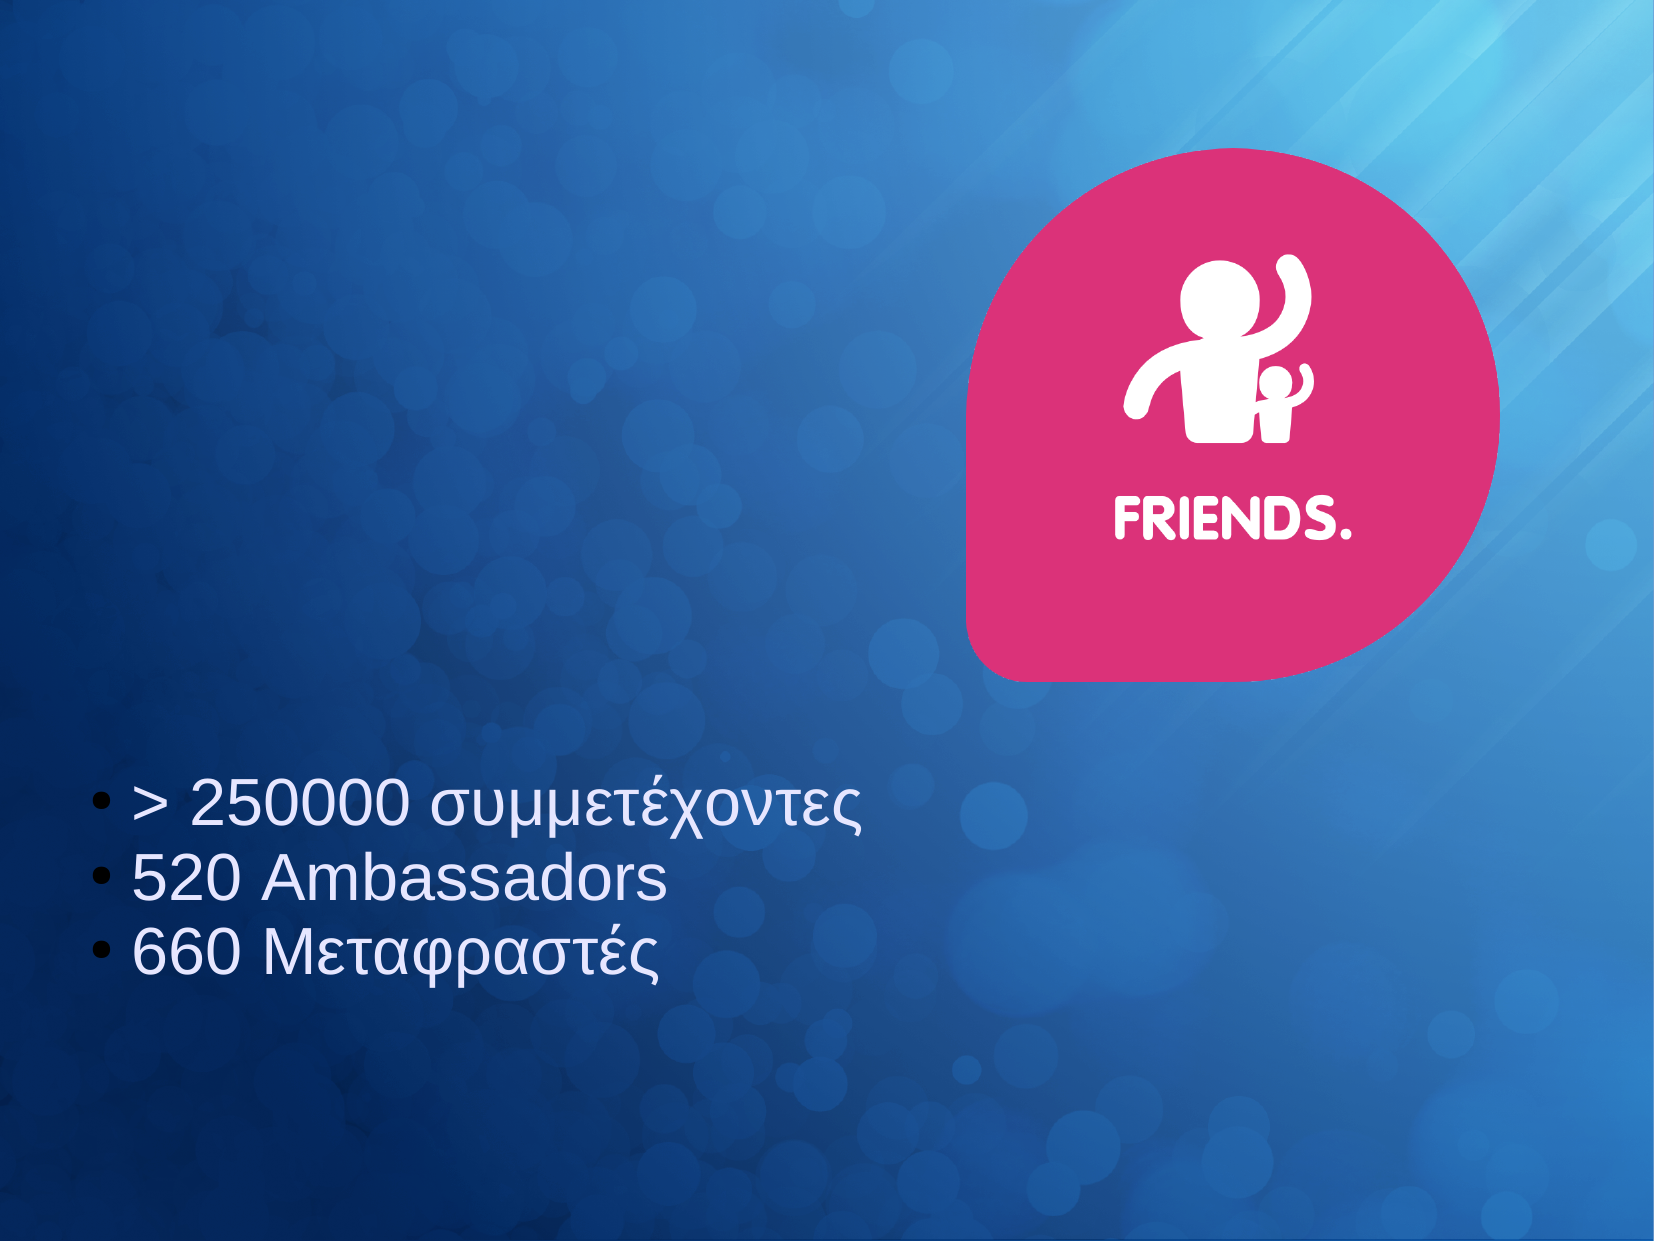

> 250000 συμμετέχοντες
 520 Ambassadors
 660 Μεταφραστές